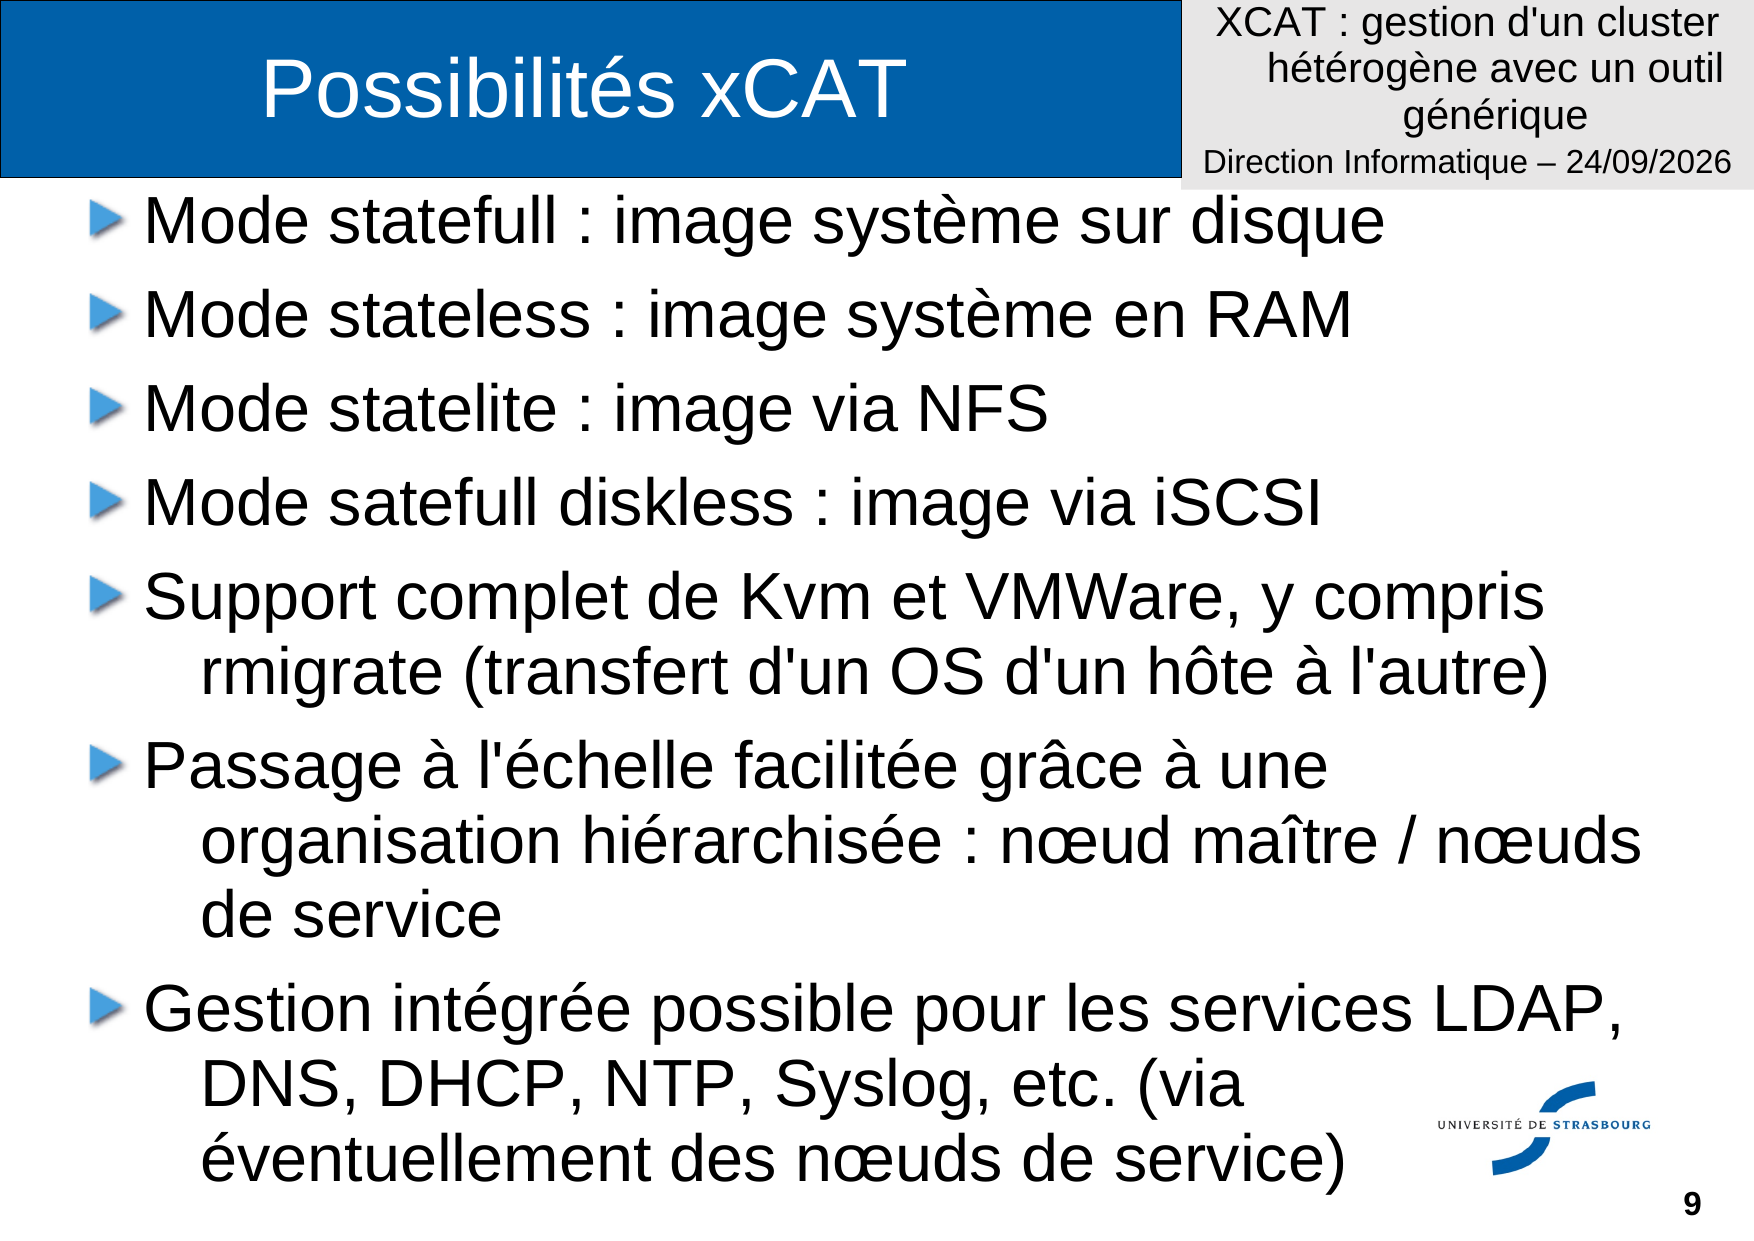

# Possibilités xCAT
Mode statefull : image système sur disque
Mode stateless : image système en RAM
Mode statelite : image via NFS
Mode satefull diskless : image via iSCSI
Support complet de Kvm et VMWare, y compris rmigrate (transfert d'un OS d'un hôte à l'autre)
Passage à l'échelle facilitée grâce à une organisation hiérarchisée : nœud maître / nœuds de service
Gestion intégrée possible pour les services LDAP, DNS, DHCP, NTP, Syslog, etc. (via éventuellement des nœuds de service)
9